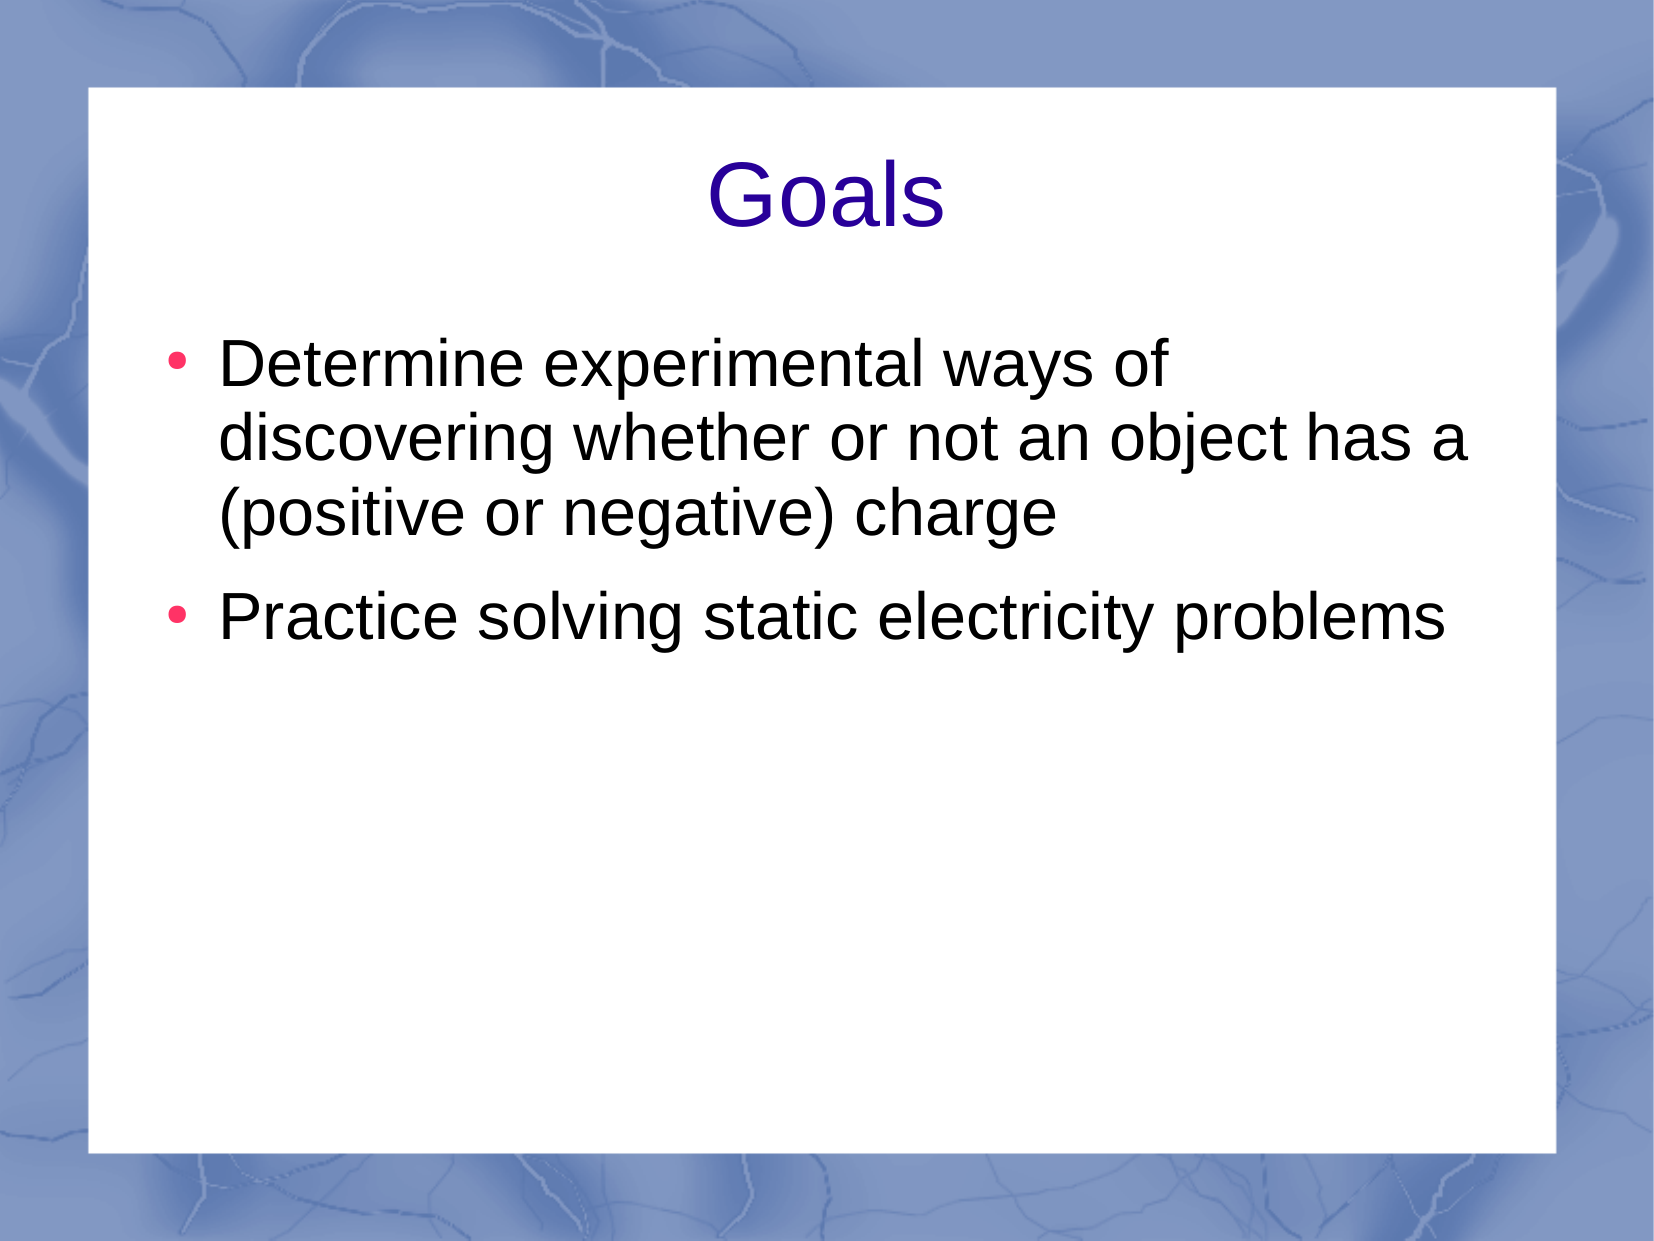

# Goals
Determine experimental ways of discovering whether or not an object has a (positive or negative) charge
Practice solving static electricity problems